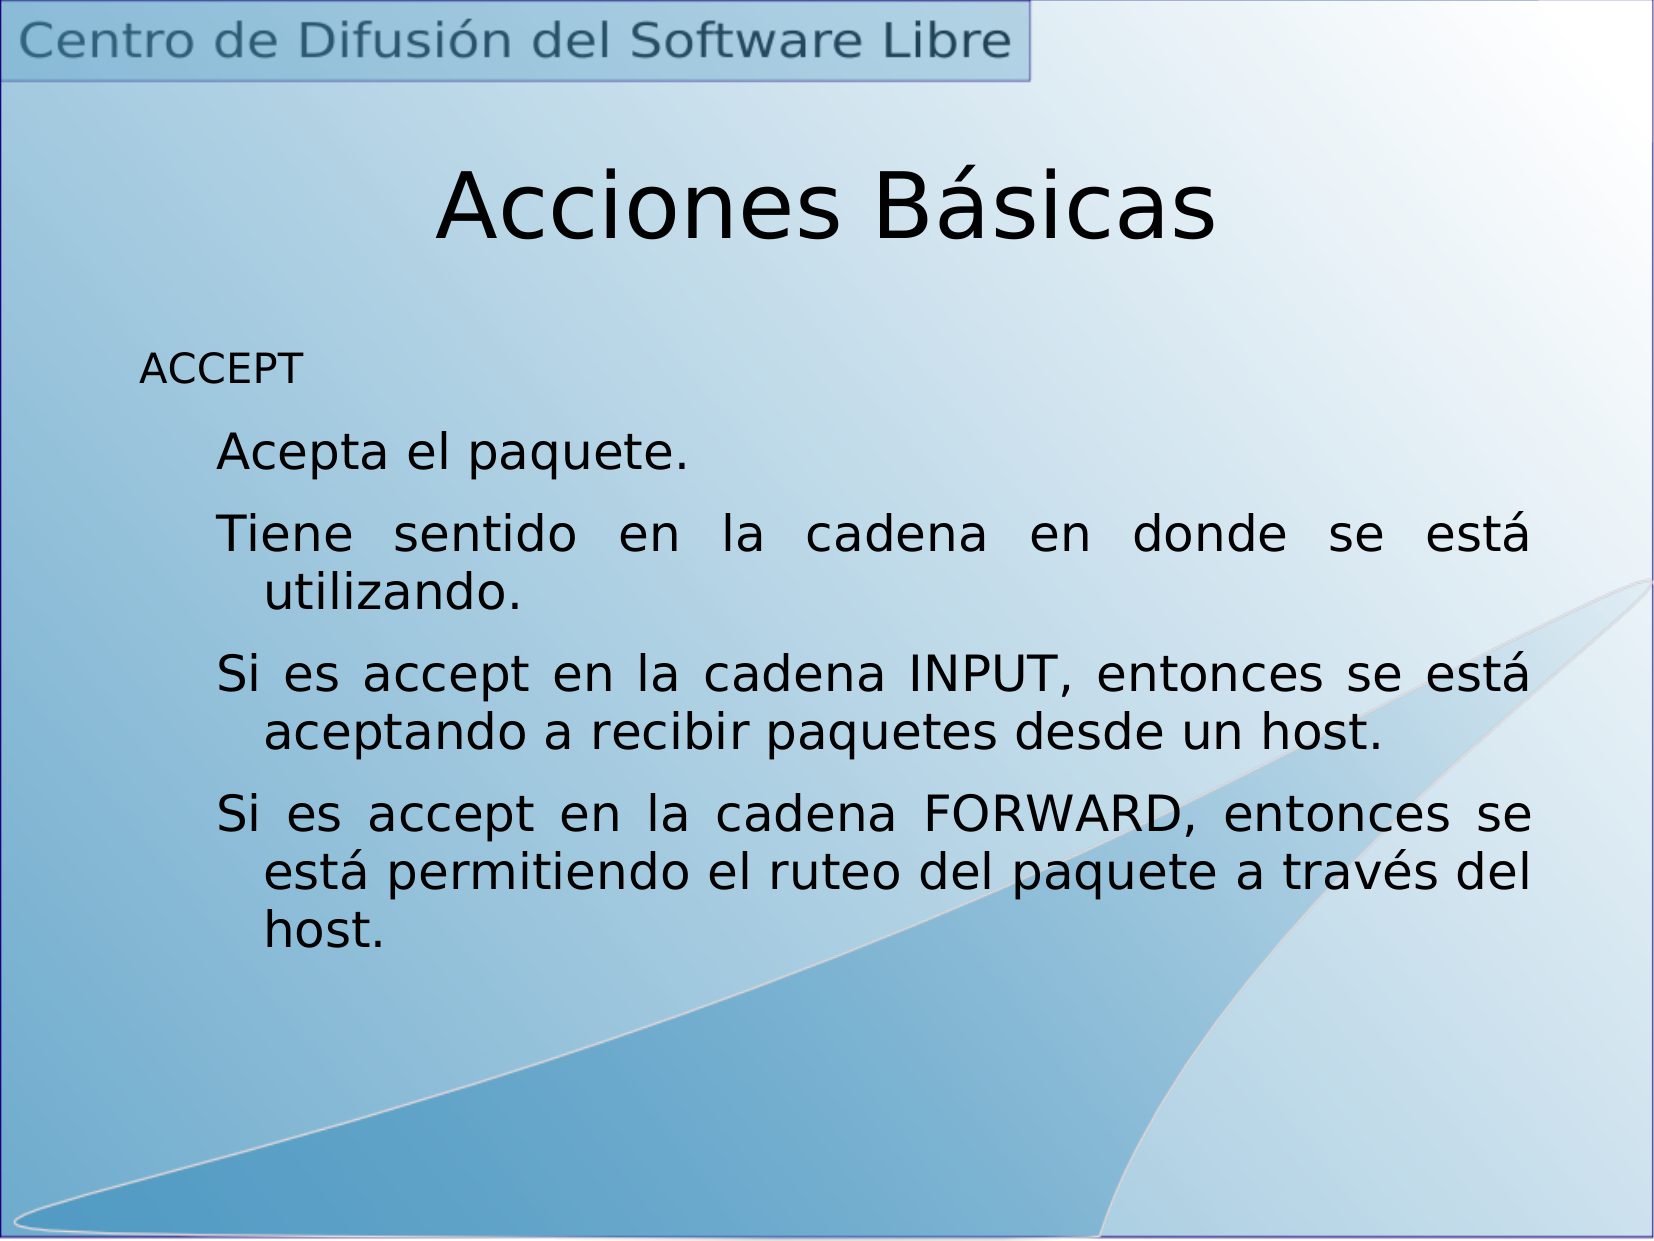

# Acciones Básicas
ACCEPT
Acepta el paquete.
Tiene sentido en la cadena en donde se está utilizando.
Si es accept en la cadena INPUT, entonces se está aceptando a recibir paquetes desde un host.
Si es accept en la cadena FORWARD, entonces se está permitiendo el ruteo del paquete a través del host.